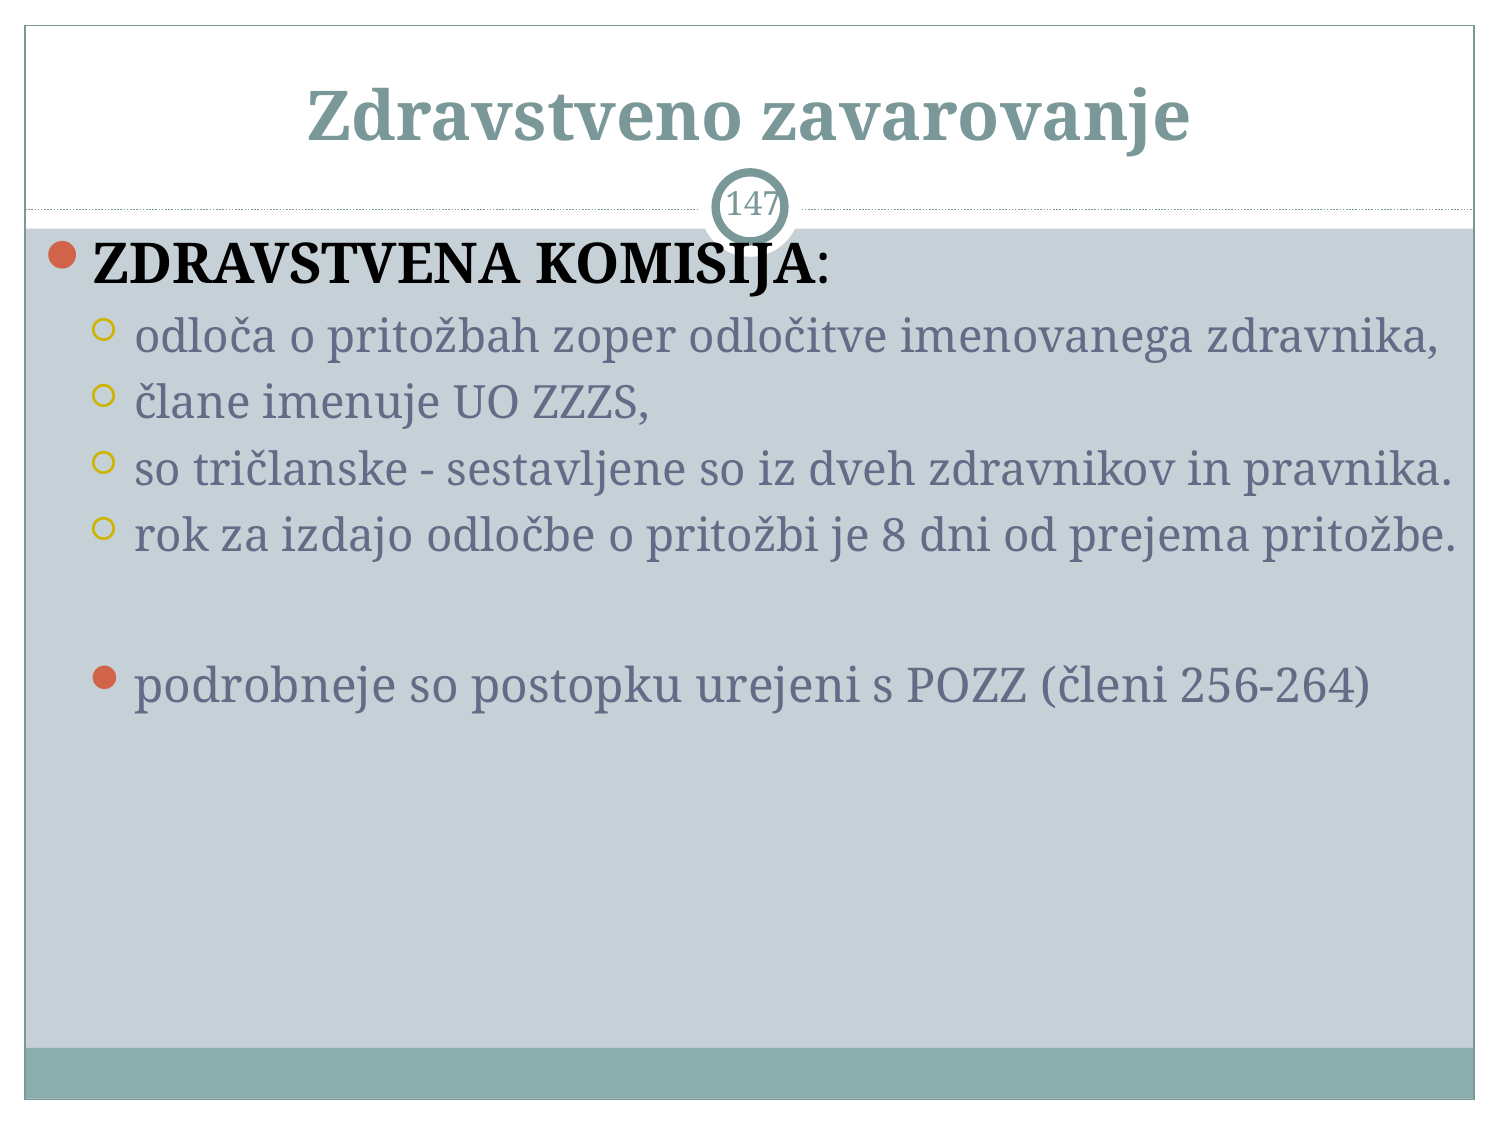

# Zdravstveno zavarovanje
ZDRAVSTVENA KOMISIJA:
odloča o pritožbah zoper odločitve imenovanega zdravnika,
člane imenuje UO ZZZS,
so tričlanske - sestavljene so iz dveh zdravnikov in pravnika.
rok za izdajo odločbe o pritožbi je 8 dni od prejema pritožbe.
podrobneje so postopku urejeni s POZZ (členi 256-264)